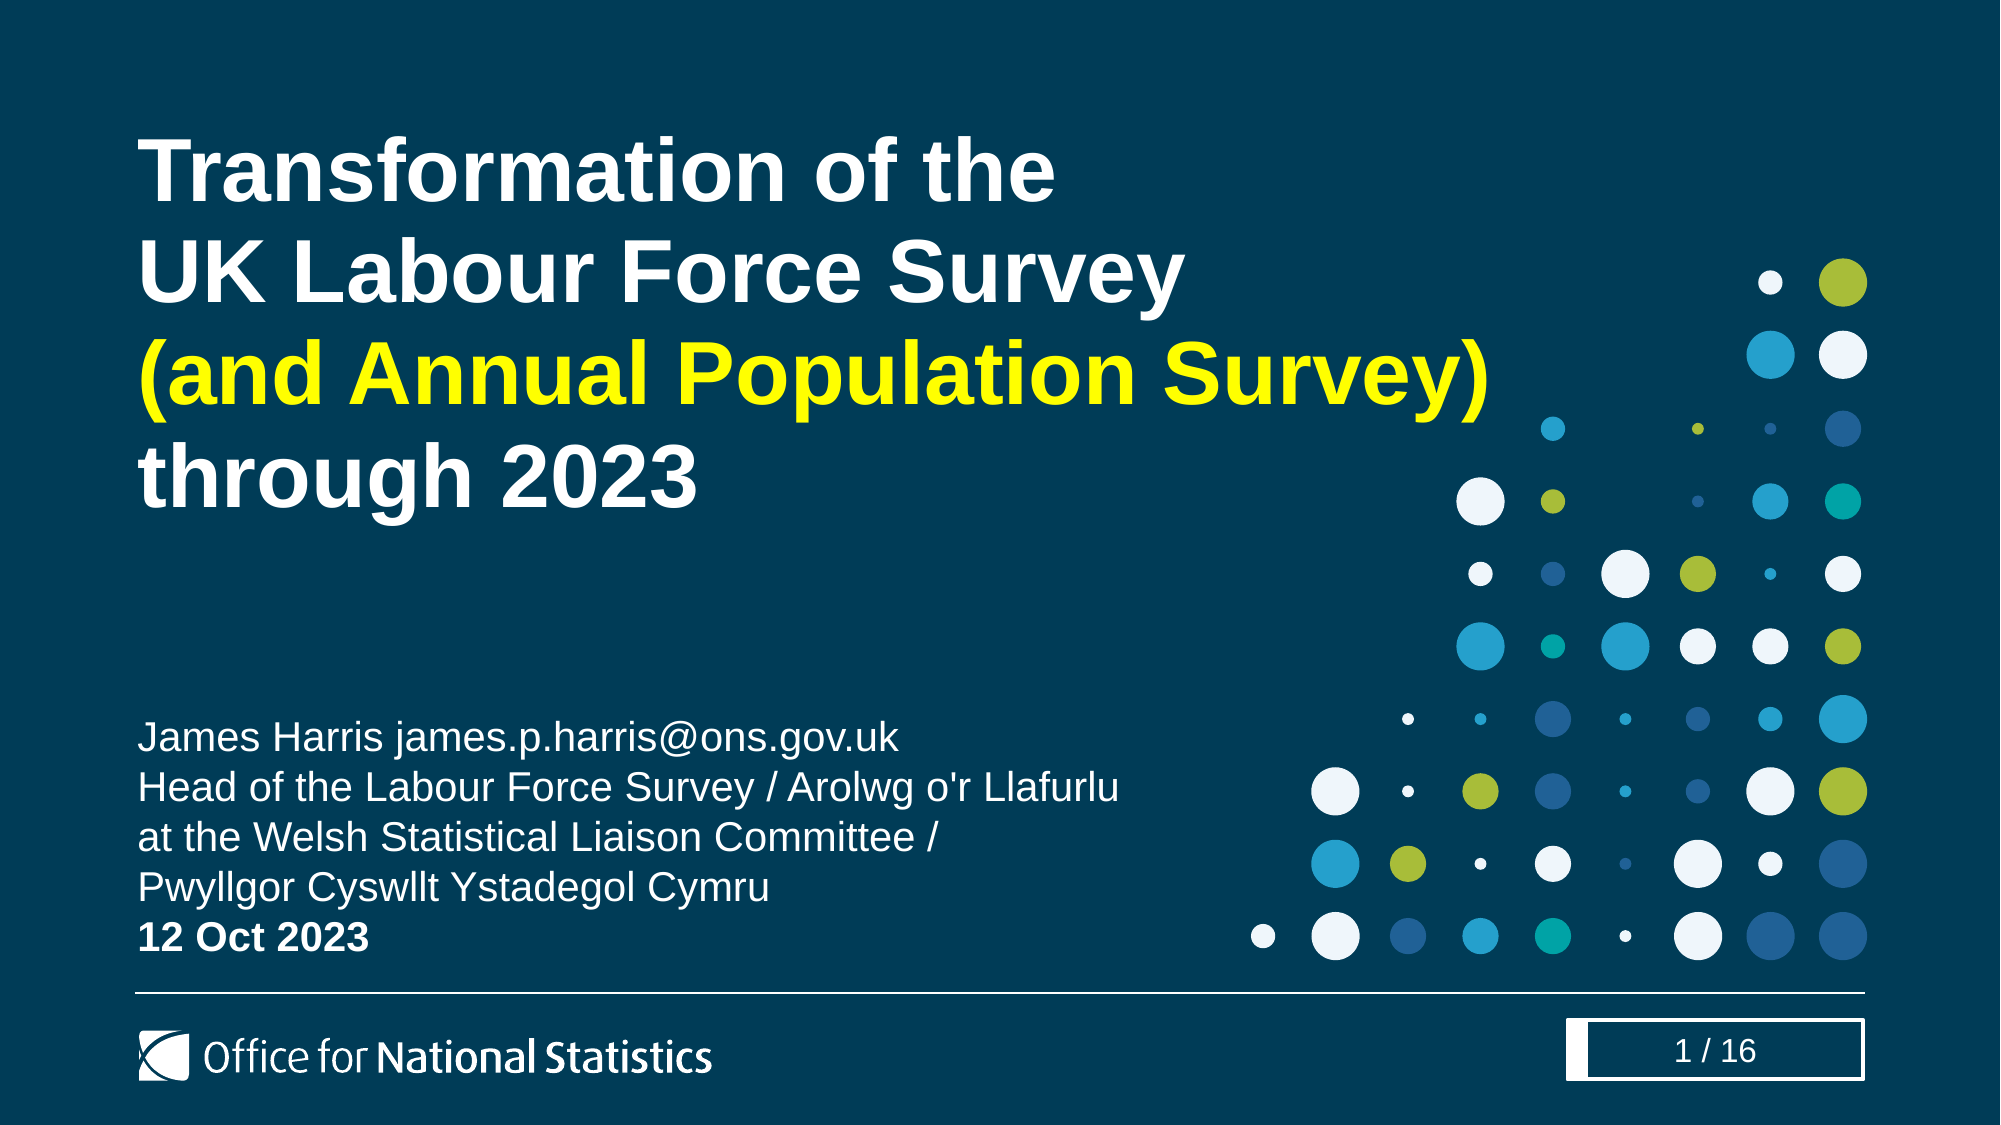

# Transformation of the UK Labour Force Survey (and Annual Population Survey) through 2023
James Harris james.p.harris@ons.gov.uk
Head of the Labour Force Survey / Arolwg o'r Llafurlu
at the Welsh Statistical Liaison Committee /
Pwyllgor Cyswllt Ystadegol Cymru
12 Oct 2023
1 / 16